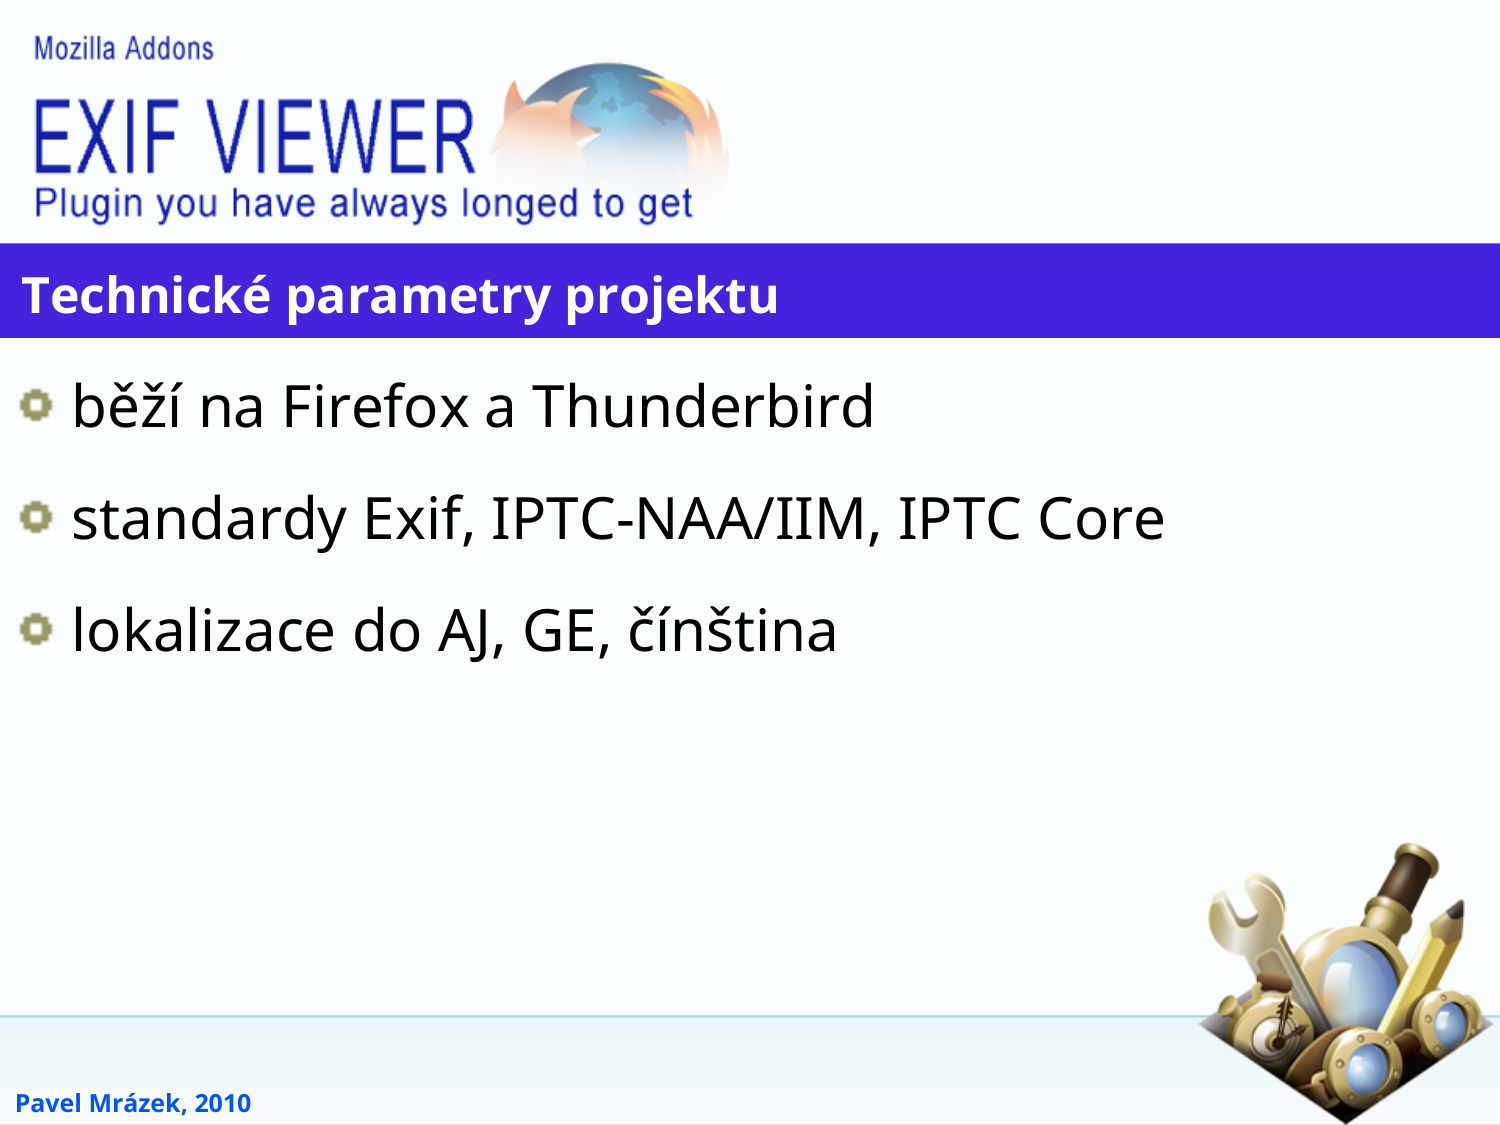

Technické parametry projektu
 běží na Firefox a Thunderbird
 standardy Exif, IPTC-NAA/IIM, IPTC Core
 lokalizace do AJ, GE, čínština
Pavel Mrázek, 2010